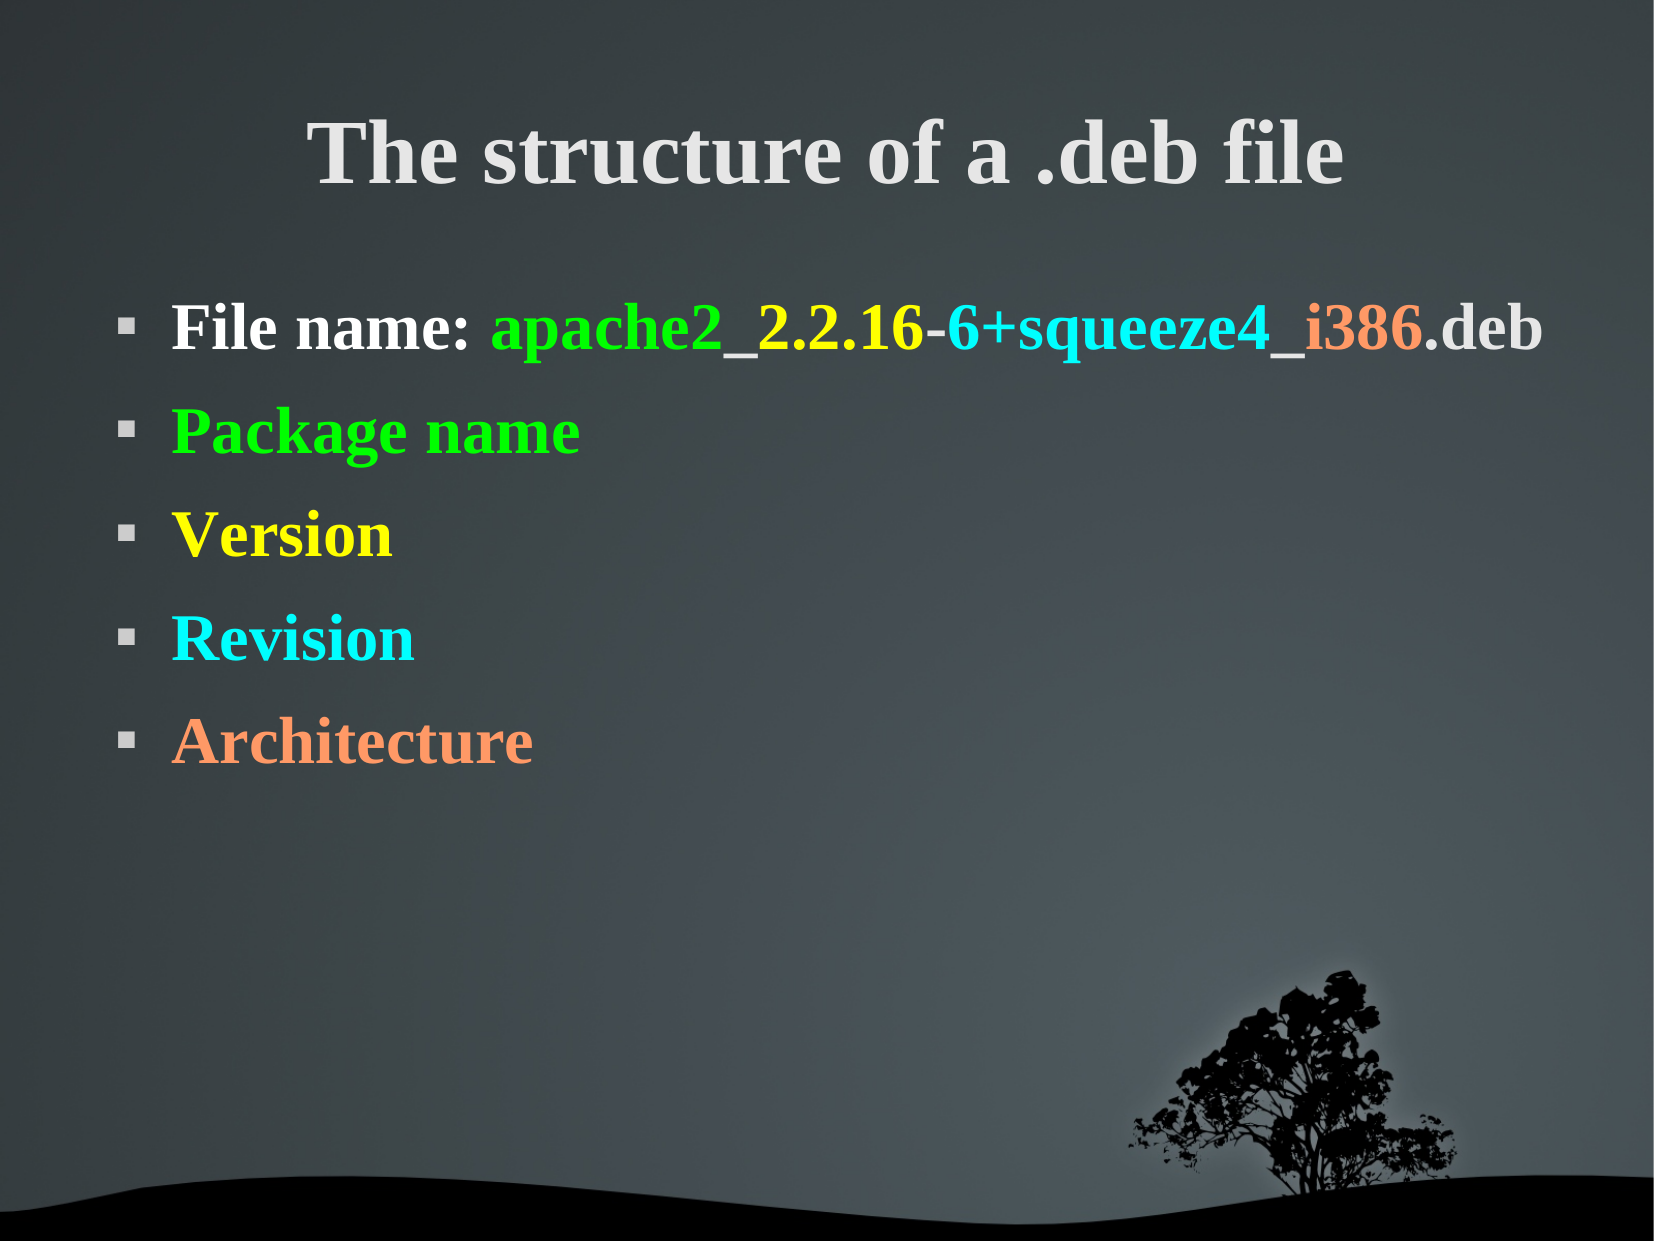

# The structure of a .deb file
File name: apache2_2.2.16-6+squeeze4_i386.deb
Package name
Version
Revision
Architecture